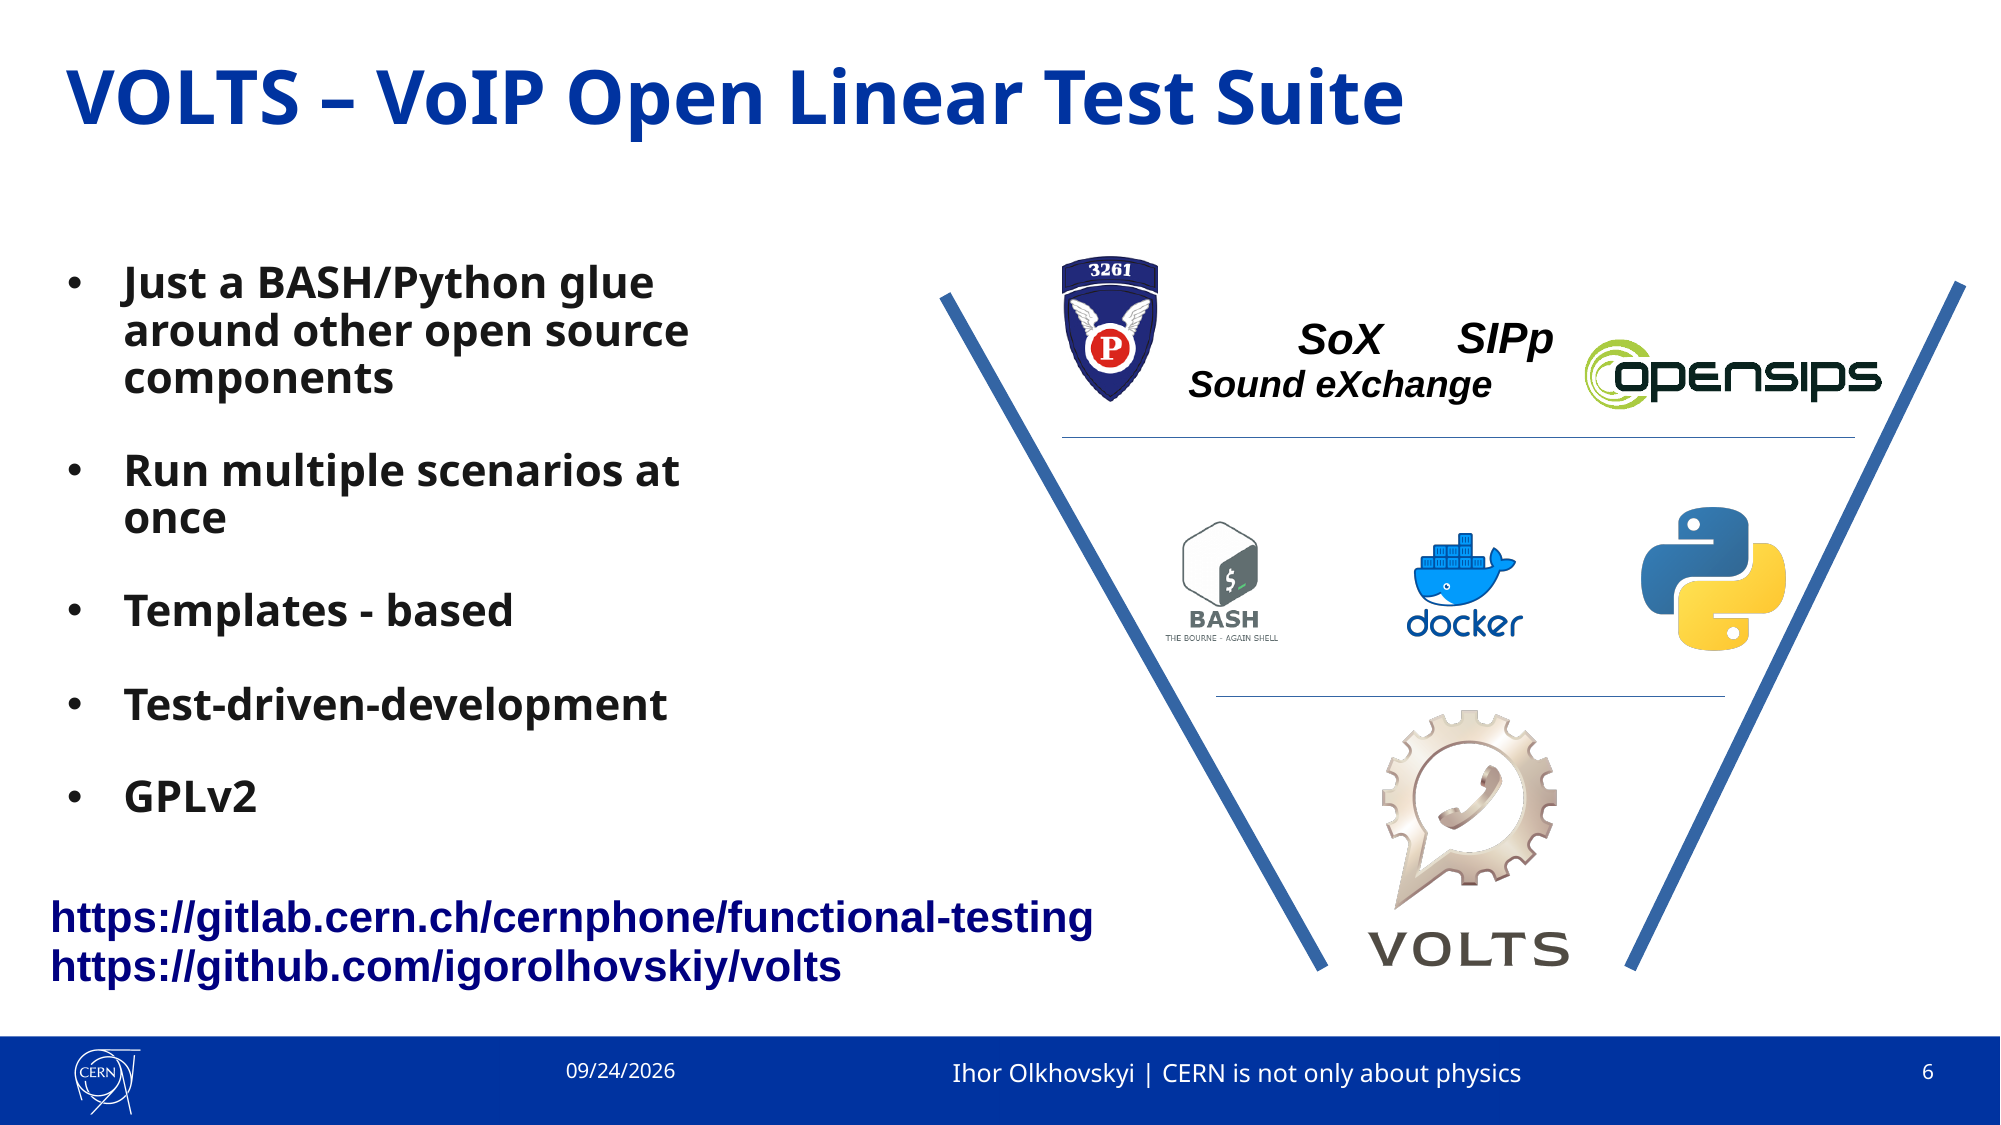

# VOLTS – VoIP Open Linear Test Suite
Just a BASH/Python glue around other open source components
Run multiple scenarios at once
Templates - based
Test-driven-development
GPLv2
SIPp
SoX
Sound eXchange
https://gitlab.cern.ch/cernphone/functional-testing
https://github.com/igorolhovskiy/volts
Ihor Olkhovskyi | CERN is not only about physics